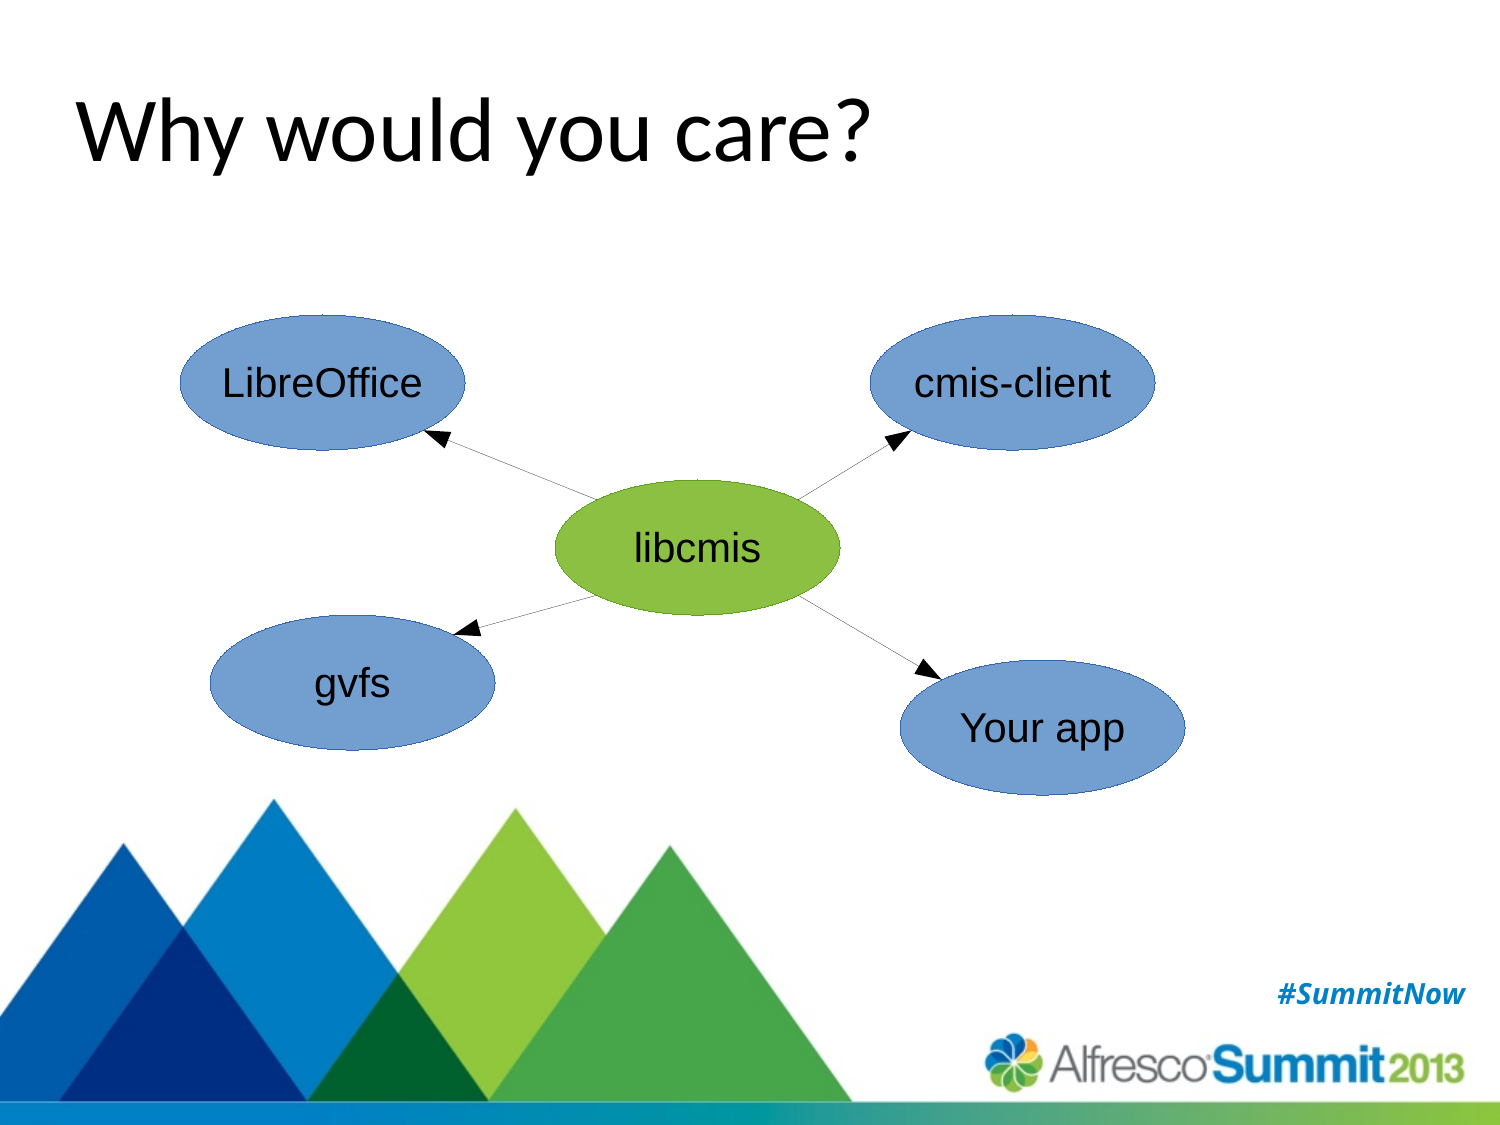

# Why would you care?
LibreOffice
cmis-client
libcmis
gvfs
Your app